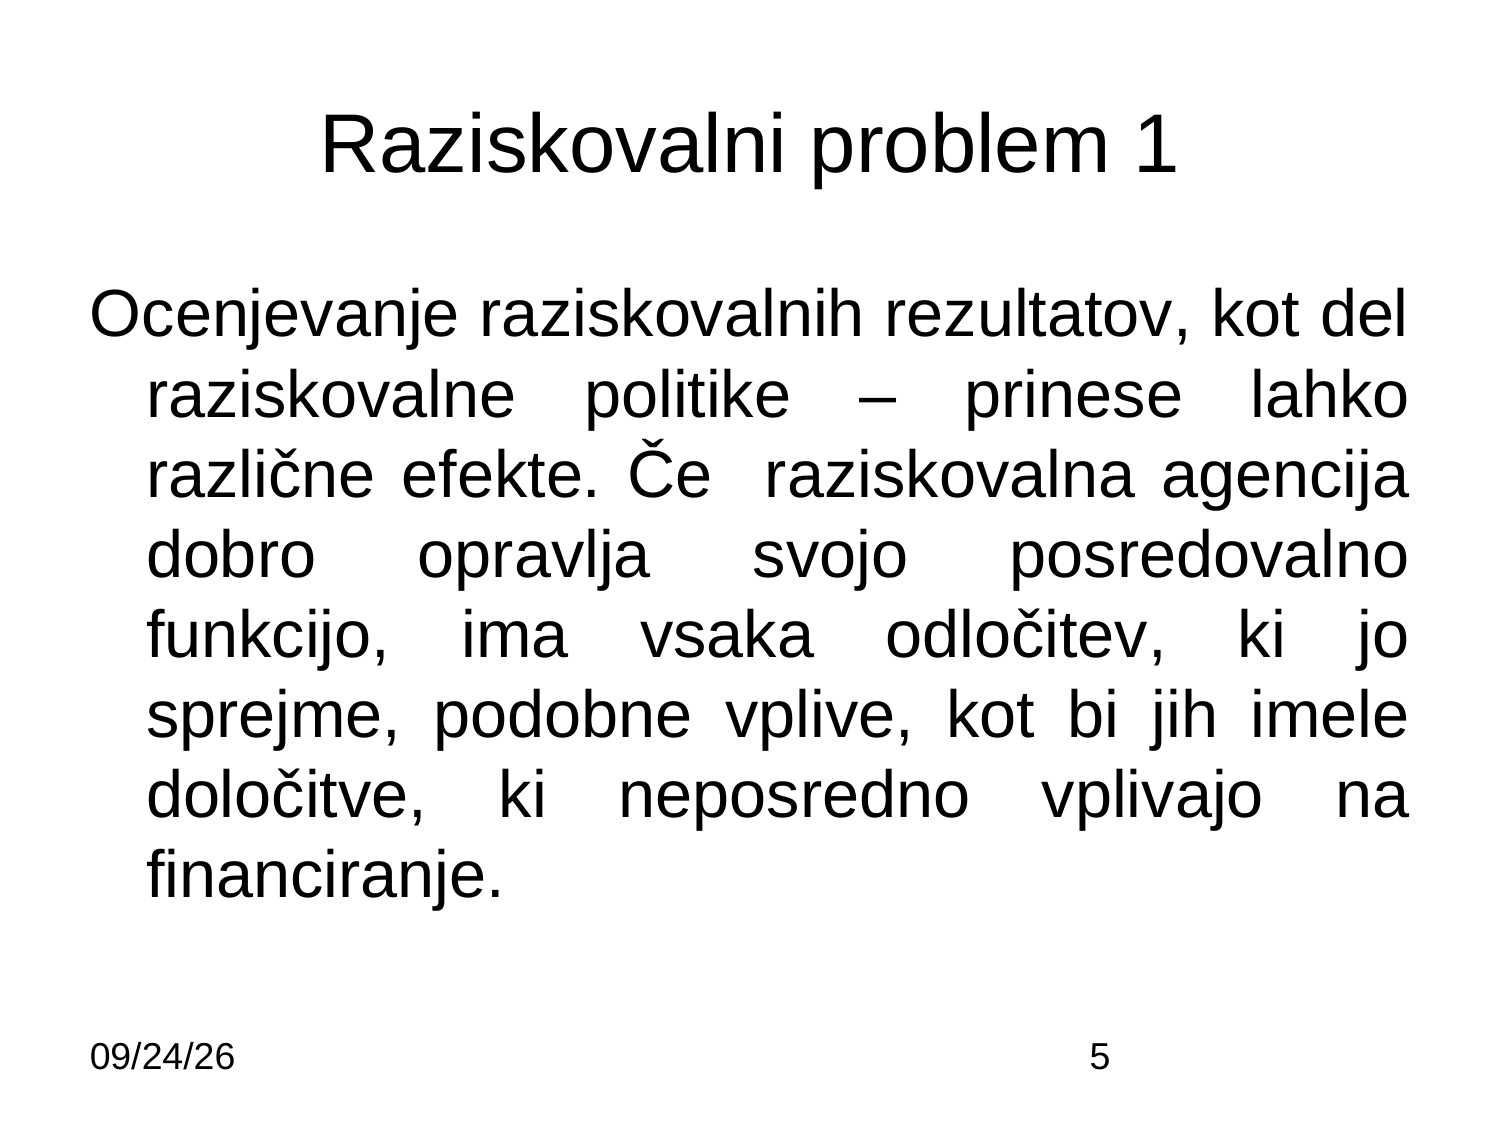

# Raziskovalni problem 1
Ocenjevanje raziskovalnih rezultatov, kot del raziskovalne politike – prinese lahko različne efekte. Če raziskovalna agencija dobro opravlja svojo posredovalno funkcijo, ima vsaka odločitev, ki jo sprejme, podobne vplive, kot bi jih imele določitve, ki neposredno vplivajo na financiranje.
5